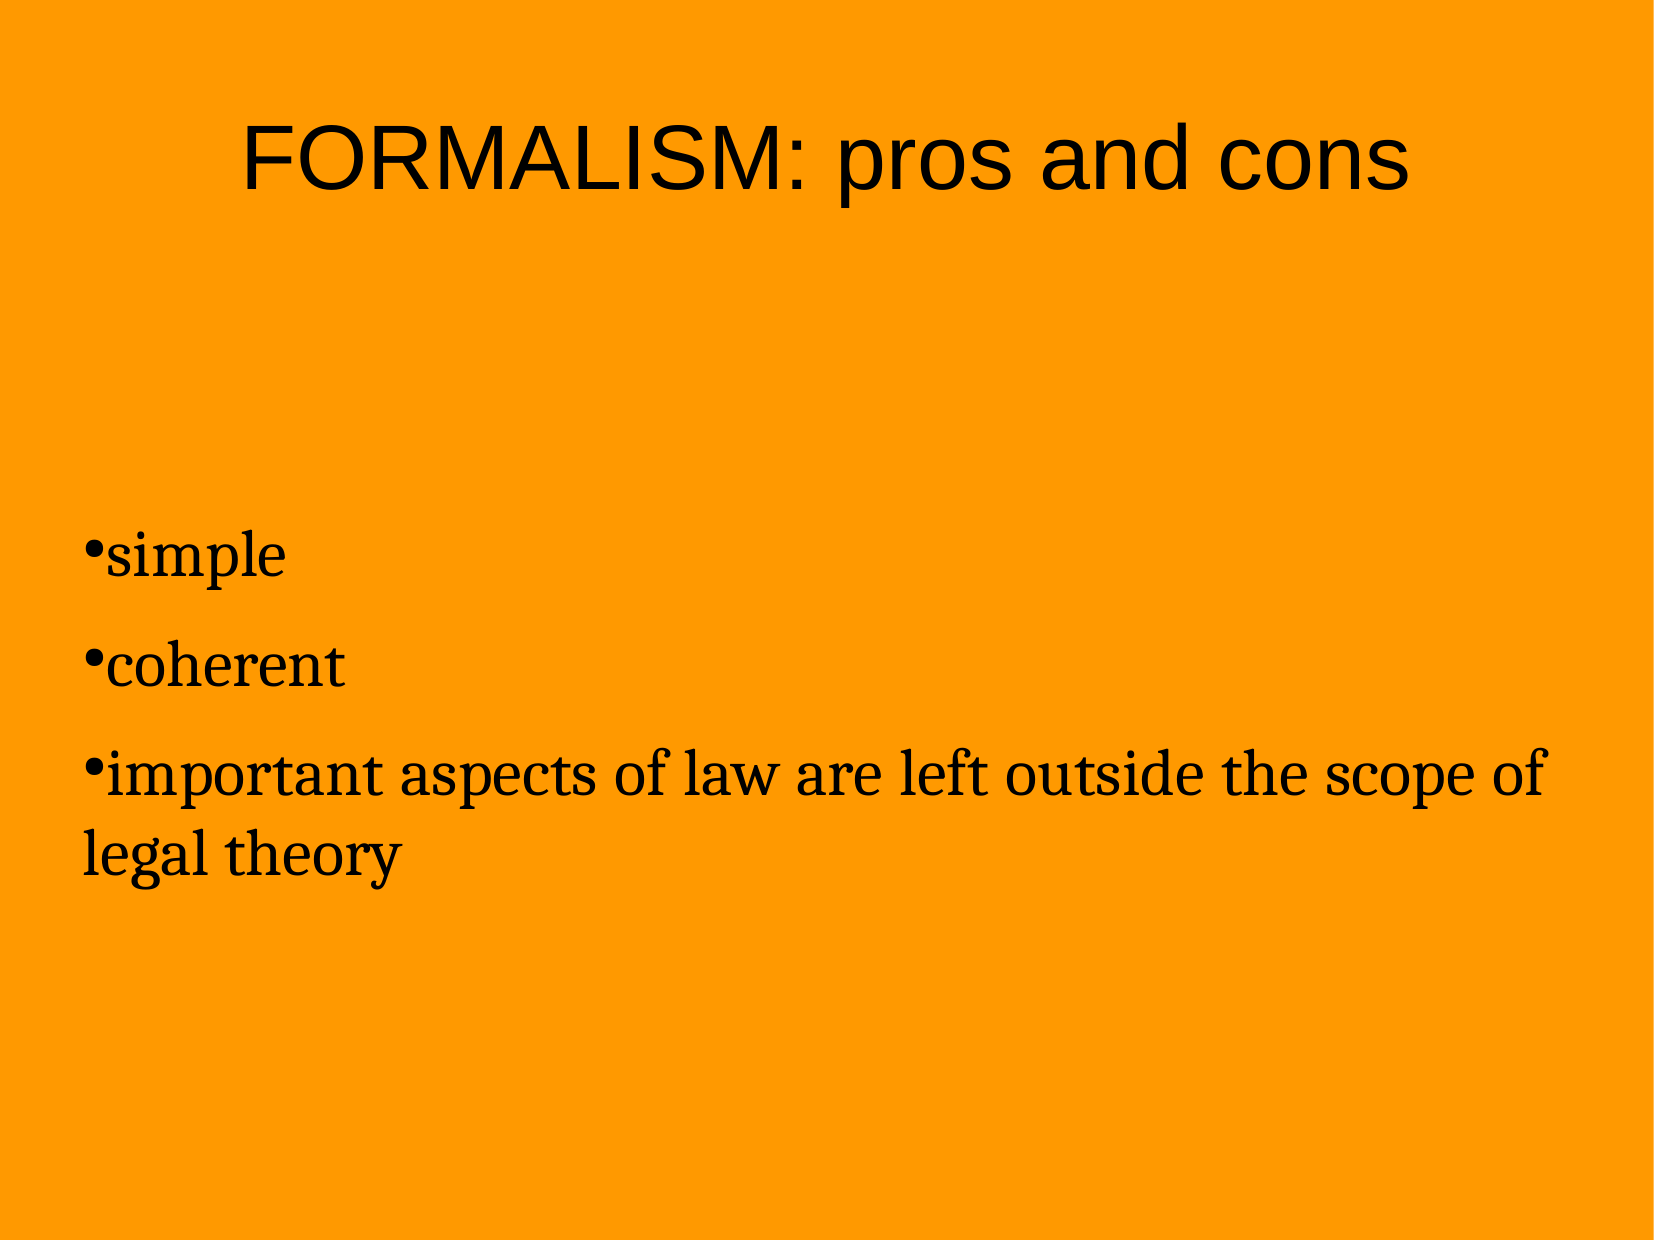

# FORMALISM: pros and cons
simple
coherent
important aspects of law are left outside the scope of legal theory